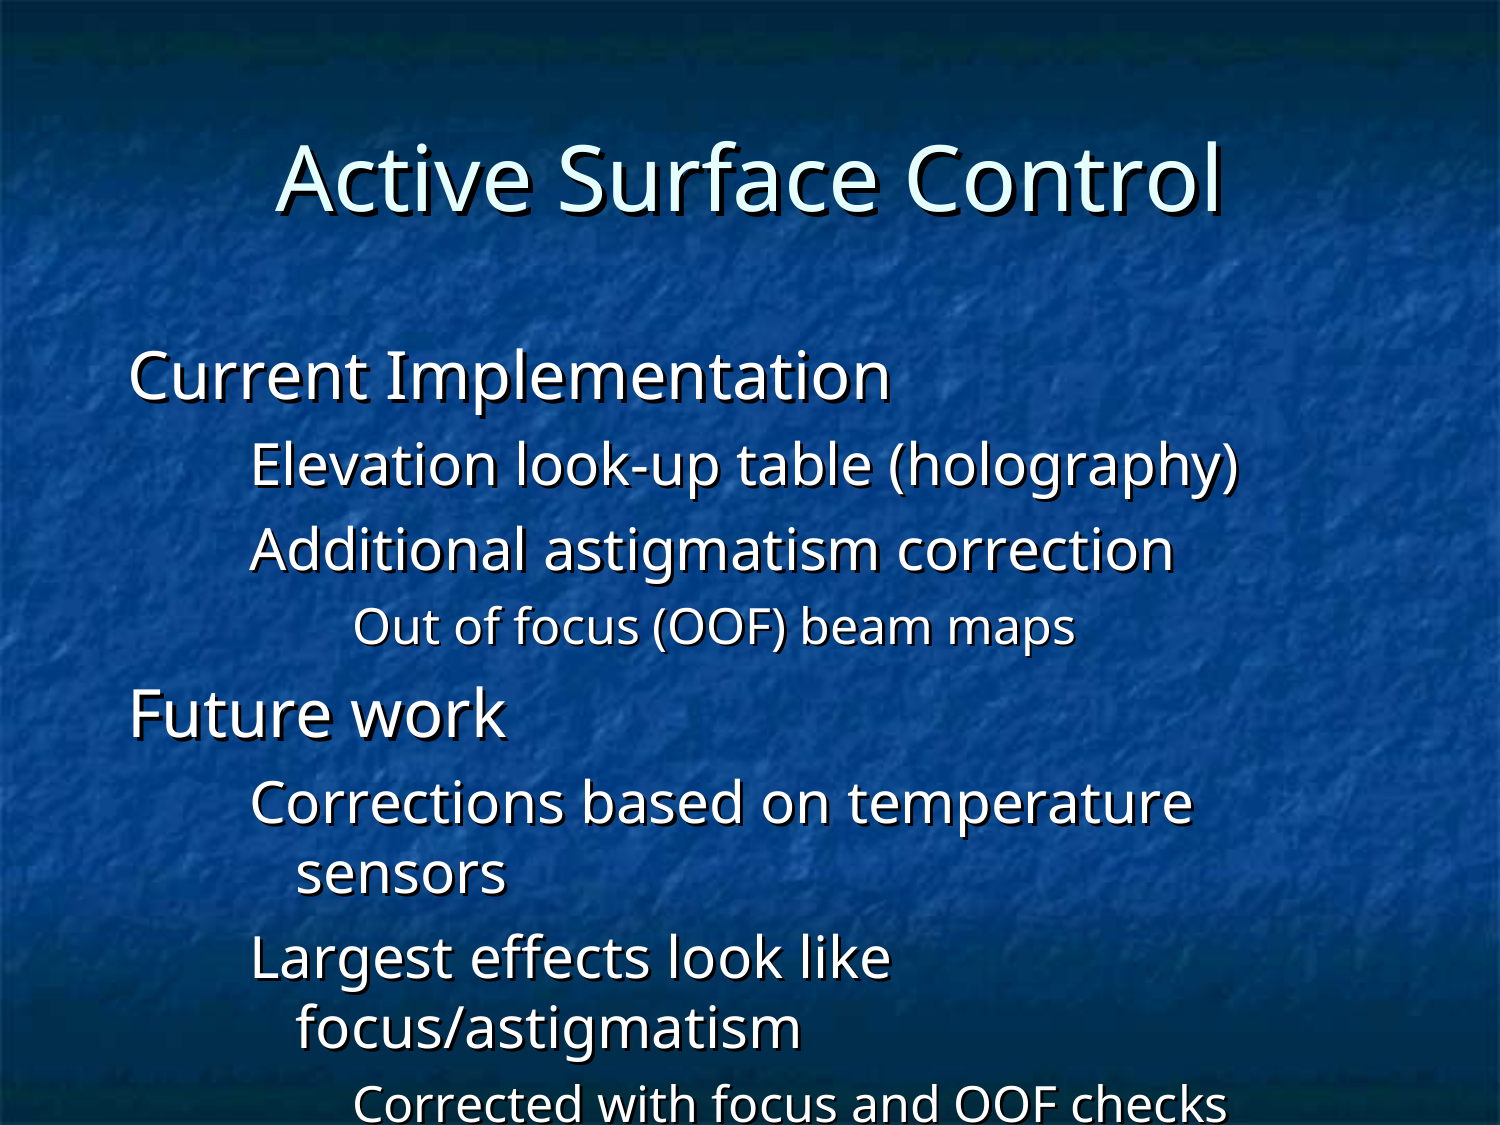

# Active Surface Control
Current Implementation
Elevation look-up table (holography)
Additional astigmatism correction
Out of focus (OOF) beam maps
Future work
Corrections based on temperature sensors
Largest effects look like focus/astigmatism
Corrected with focus and OOF checks